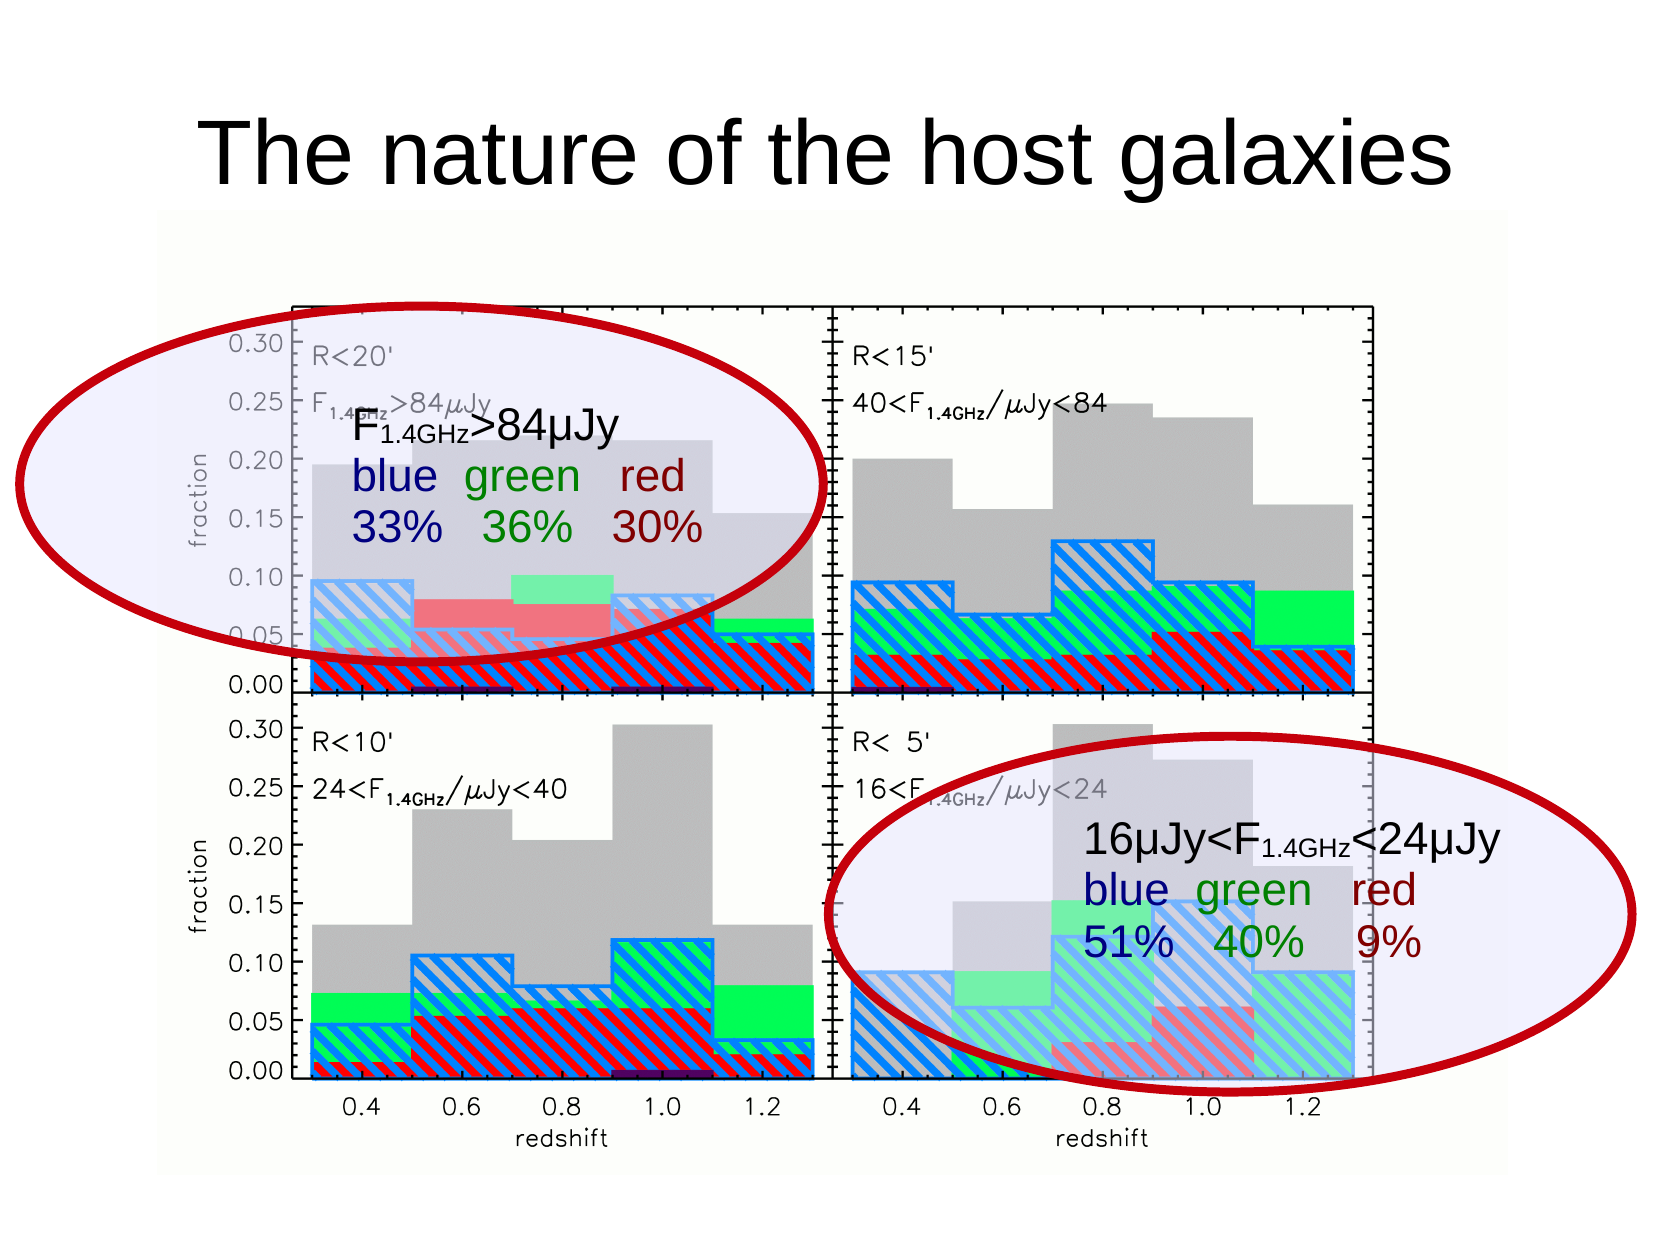

# The nature of the host galaxies
F1.4GHz>84μJy
blue green red
33% 36% 30%
16μJy<F1.4GHz<24μJy
blue green red
51% 40% 9%